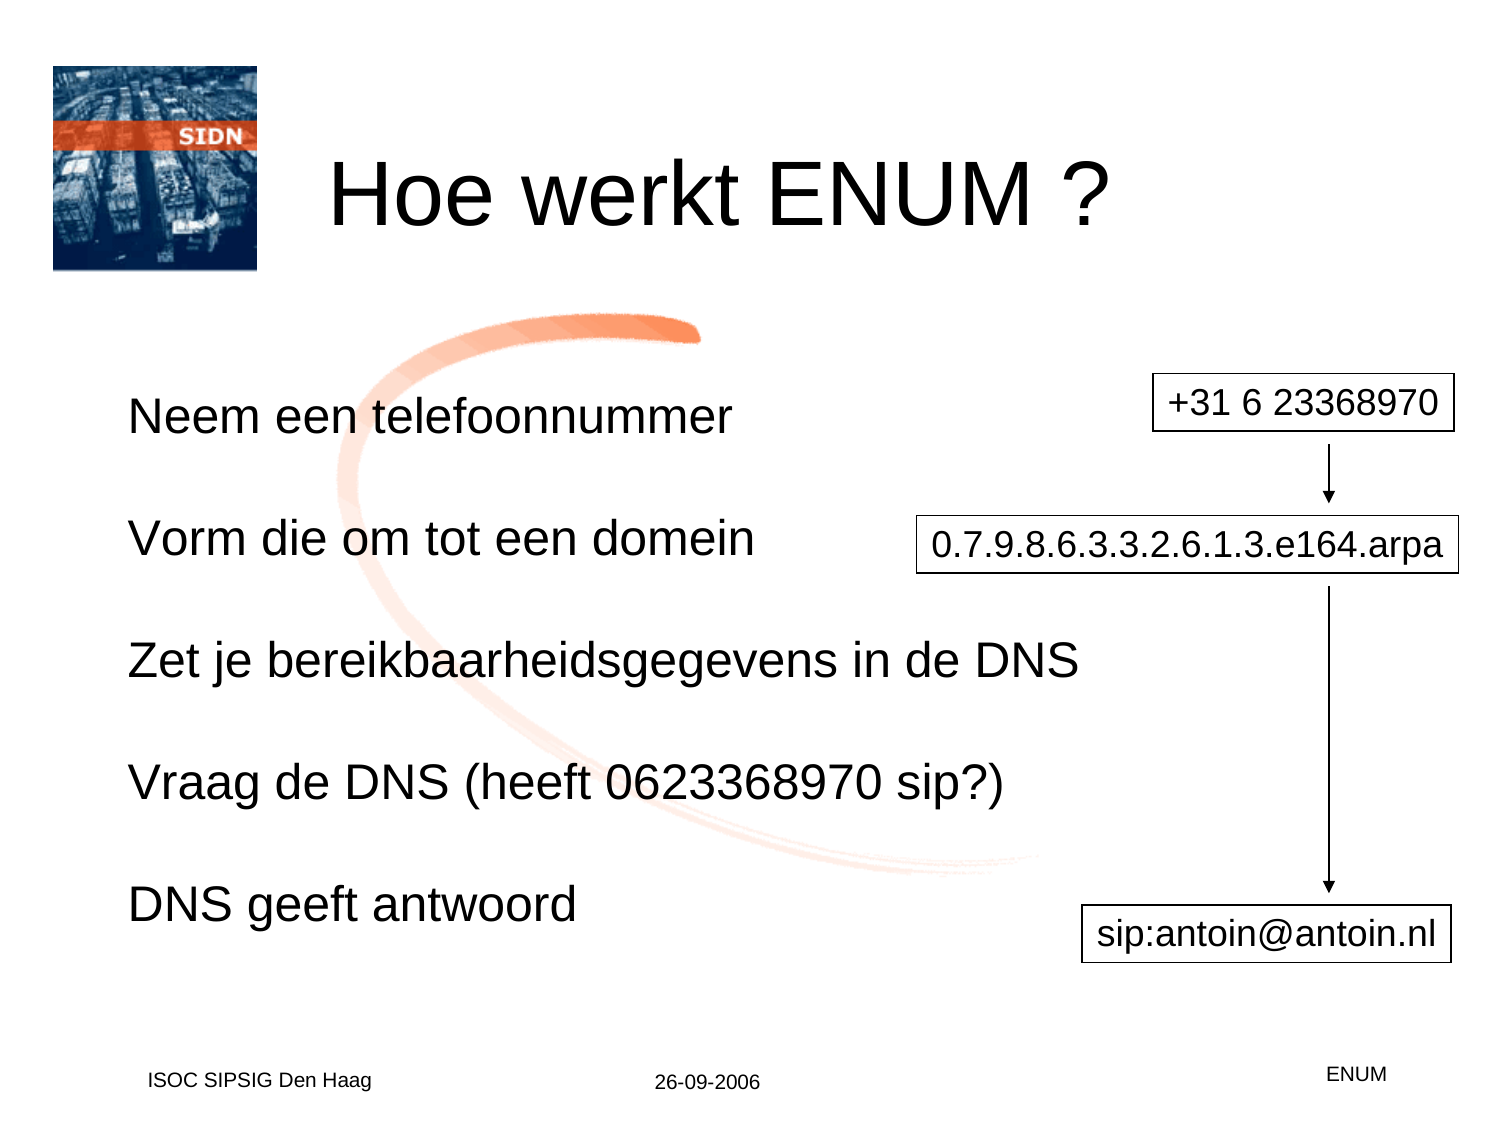

# Hoe werkt ENUM ?
Neem een telefoonnummer
Vorm die om tot een domein
Zet je bereikbaarheidsgegevens in de DNS
Vraag de DNS (heeft 0623368970 sip?)
DNS geeft antwoord
+31 6 23368970
0.7.9.8.6.3.3.2.6.1.3.e164.arpa
sip:antoin@antoin.nl